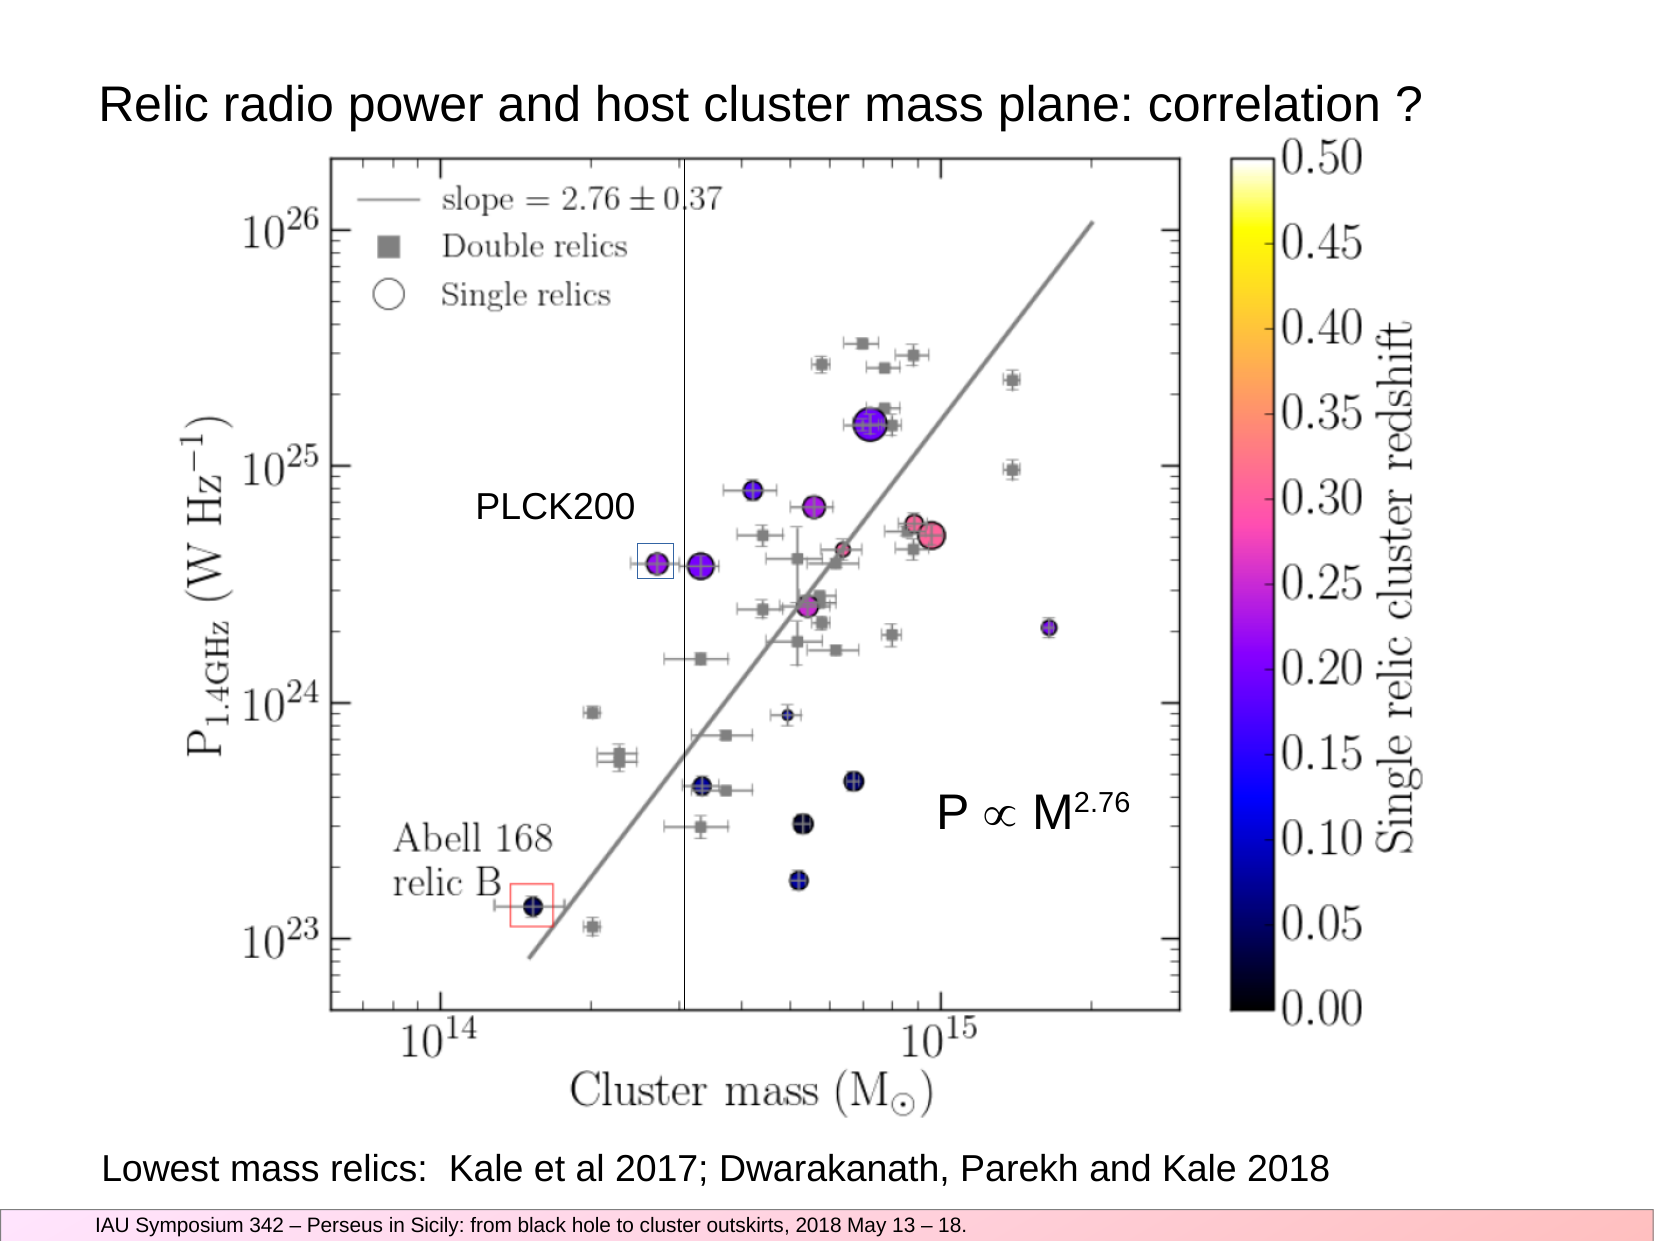

Relic radio power and host cluster mass plane: correlation ?
PLCK200
P ∝ M2.76
Lowest mass relics: Kale et al 2017; Dwarakanath, Parekh and Kale 2018